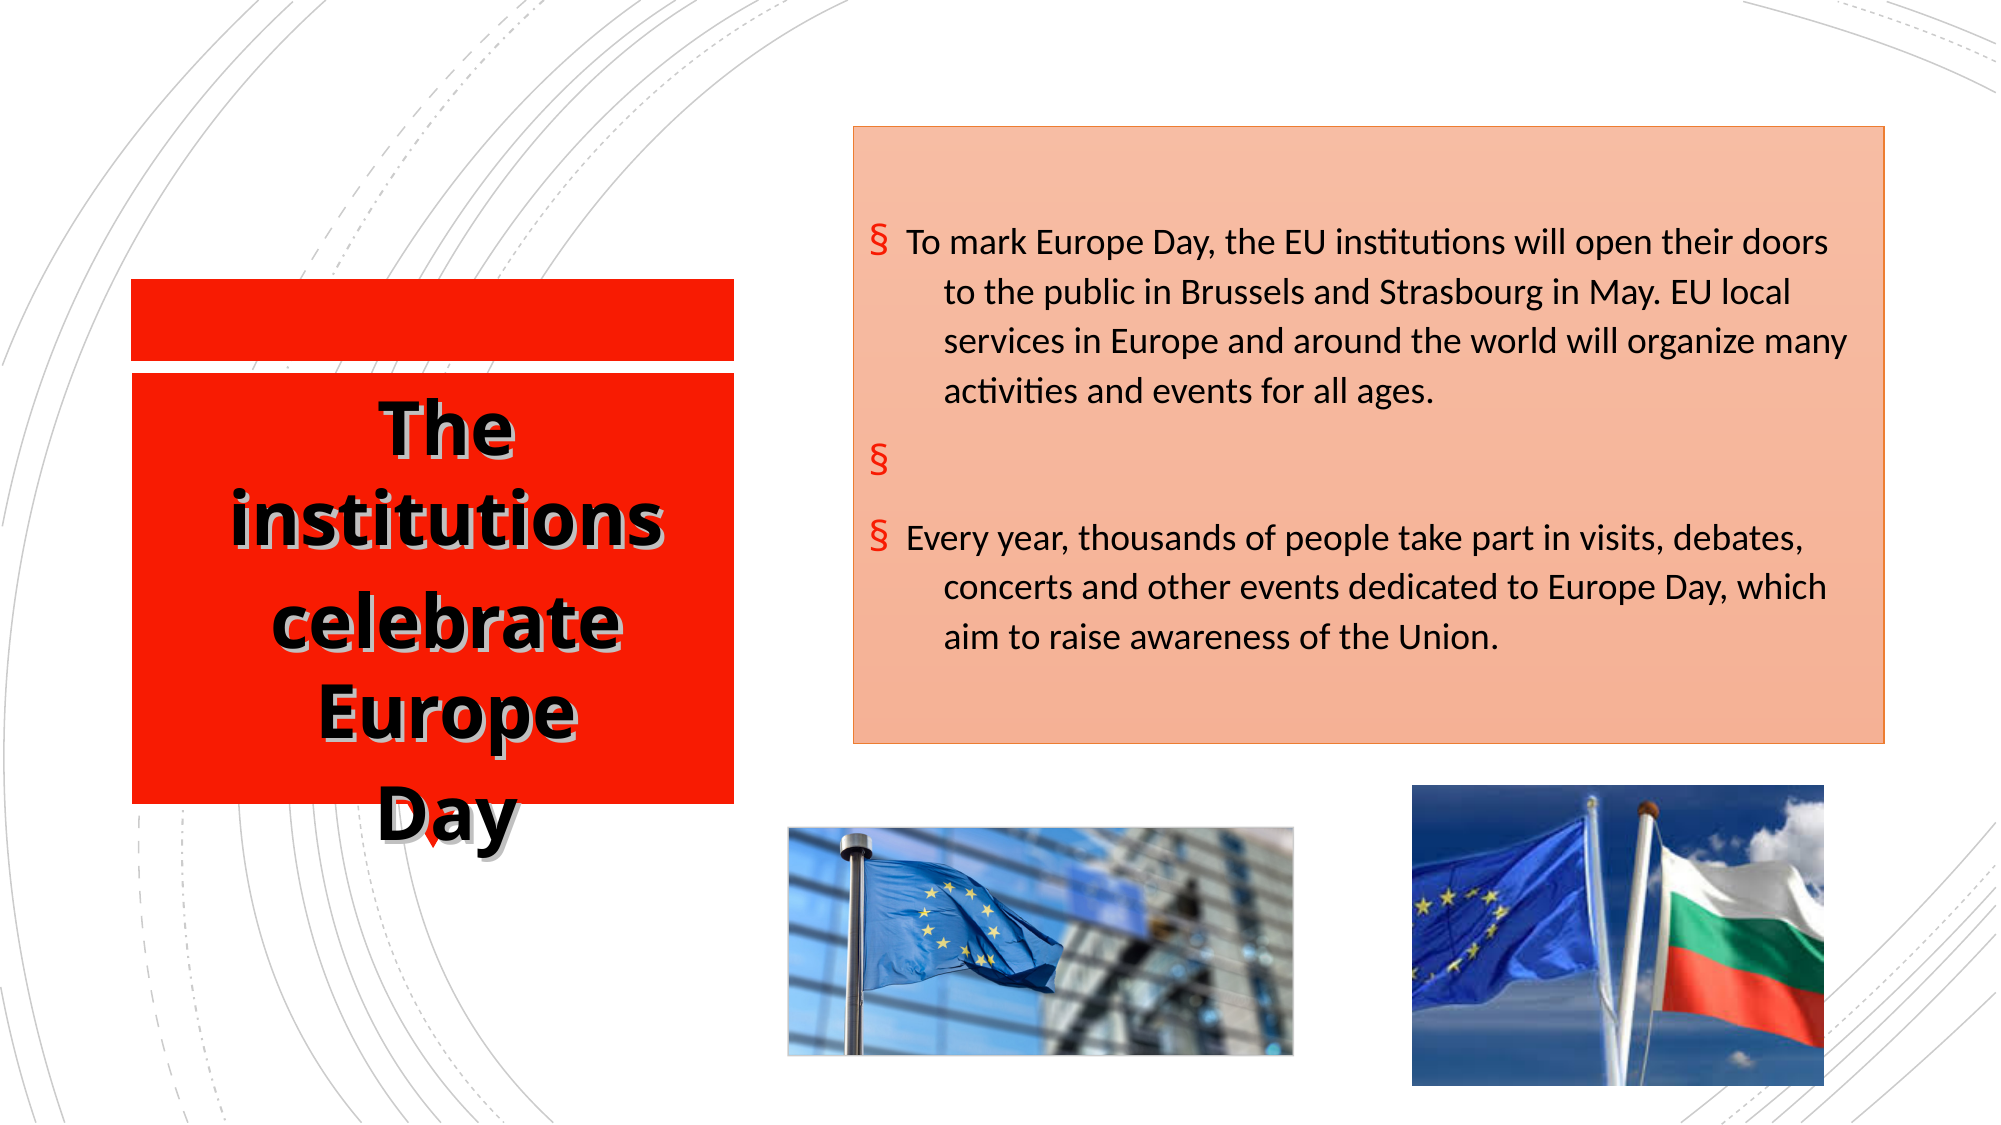

# To mark Europe Day, the EU institutions will open their doors to the public in Brussels and Strasbourg in May. EU local services in Europe and around the world will organize many activities and events for all ages.
Every year, thousands of people take part in visits, debates, concerts and other events dedicated to Europe Day, which aim to raise awareness of the Union.
The institutions
celebrate Europe
Day